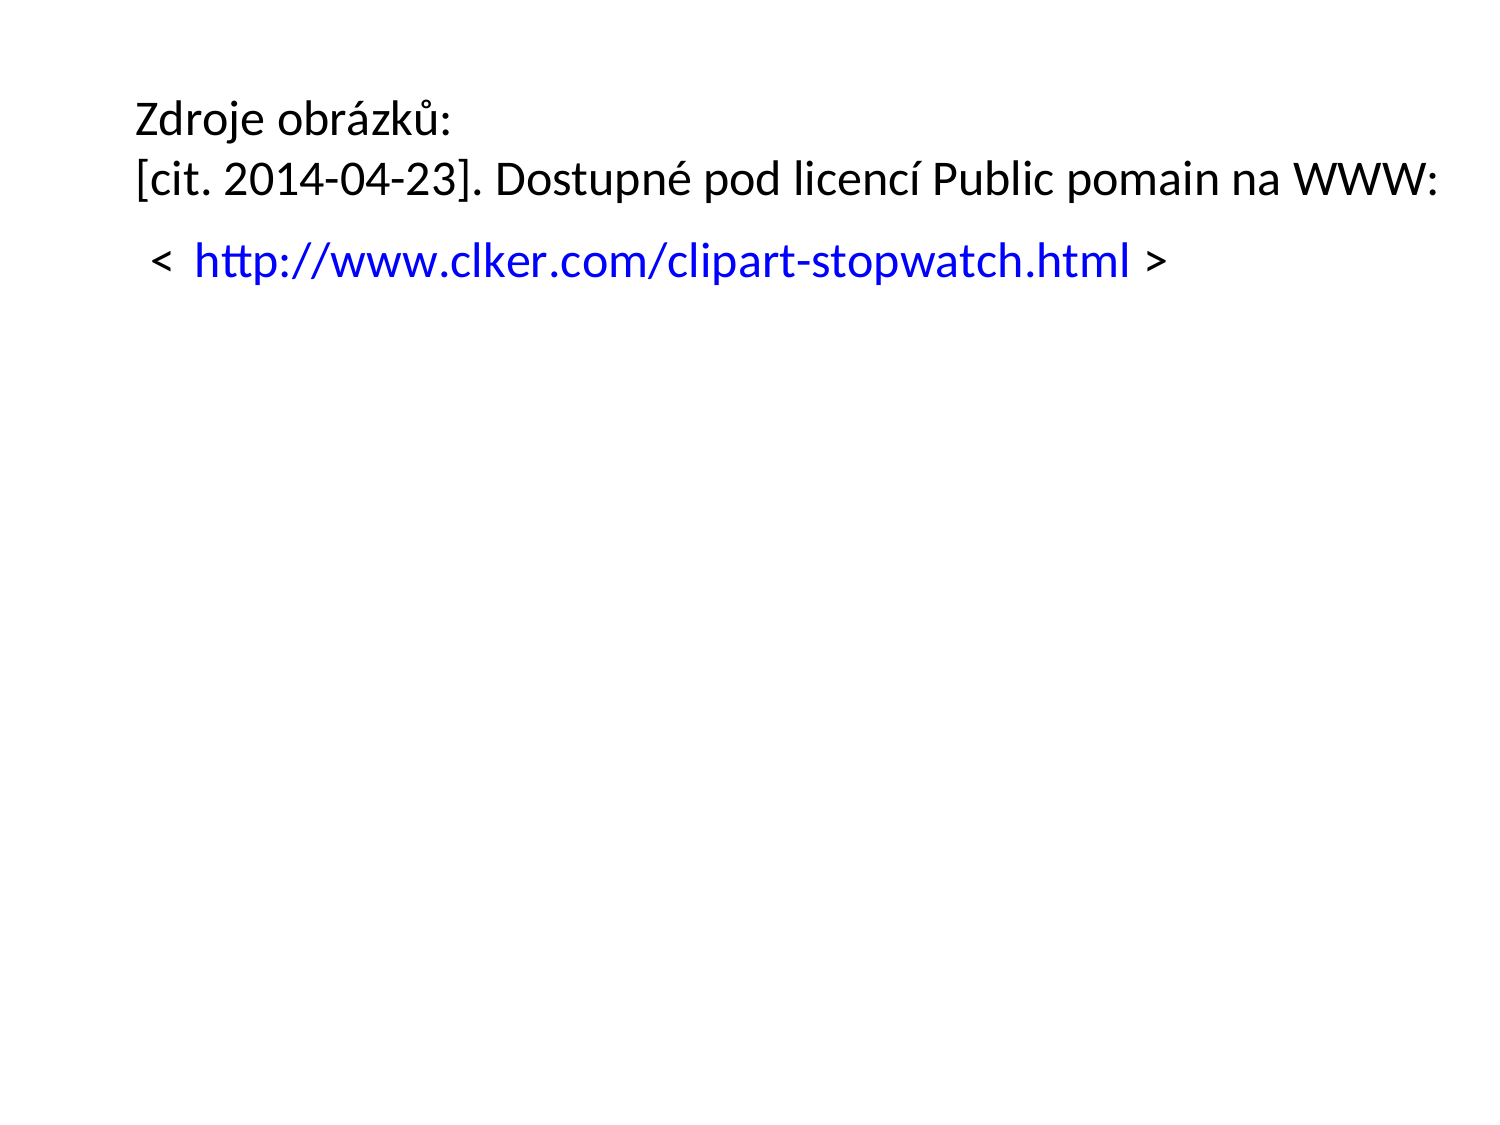

Zdroje obrázků:
[cit. 2014-04-23]. Dostupné pod licencí Public pomain na WWW:
<
http://www.clker.com/clipart-stopwatch.html
>